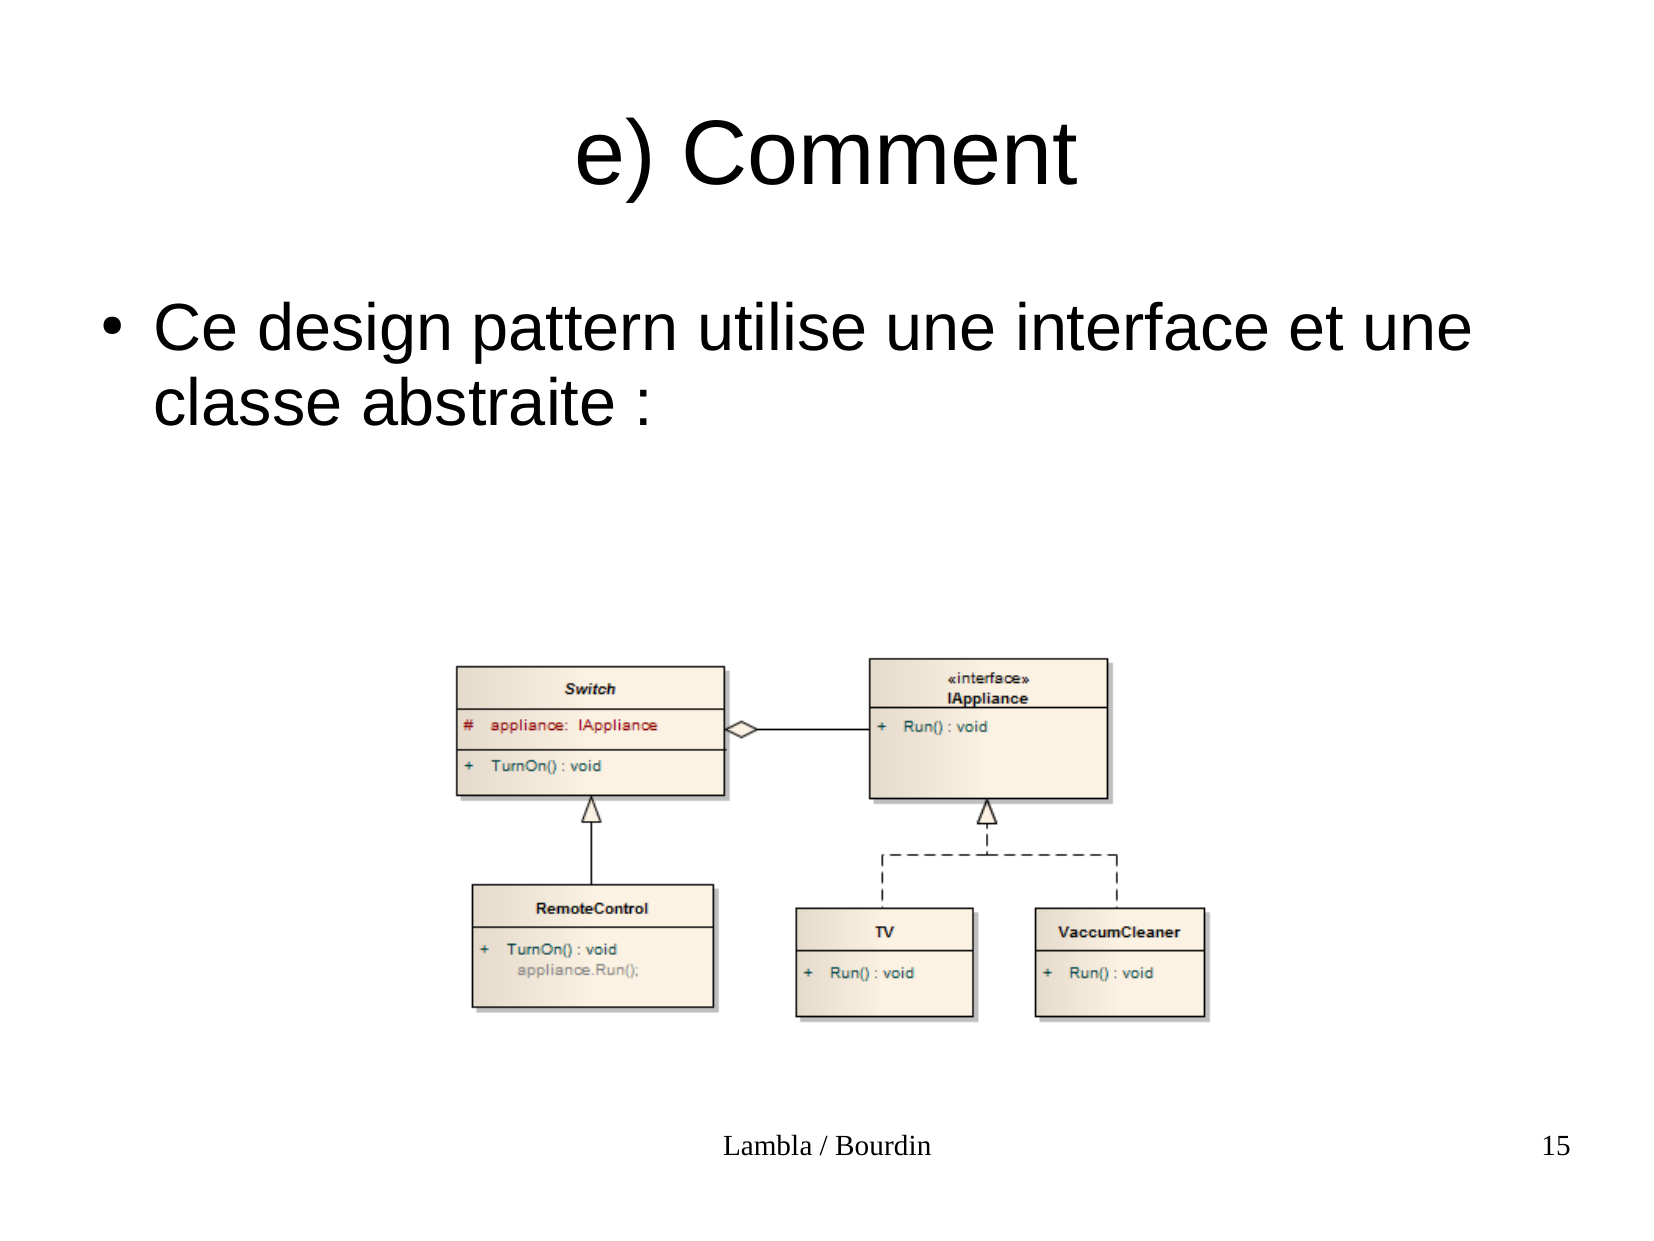

# e) Comment
Ce design pattern utilise une interface et une classe abstraite :
Lambla / Bourdin
15